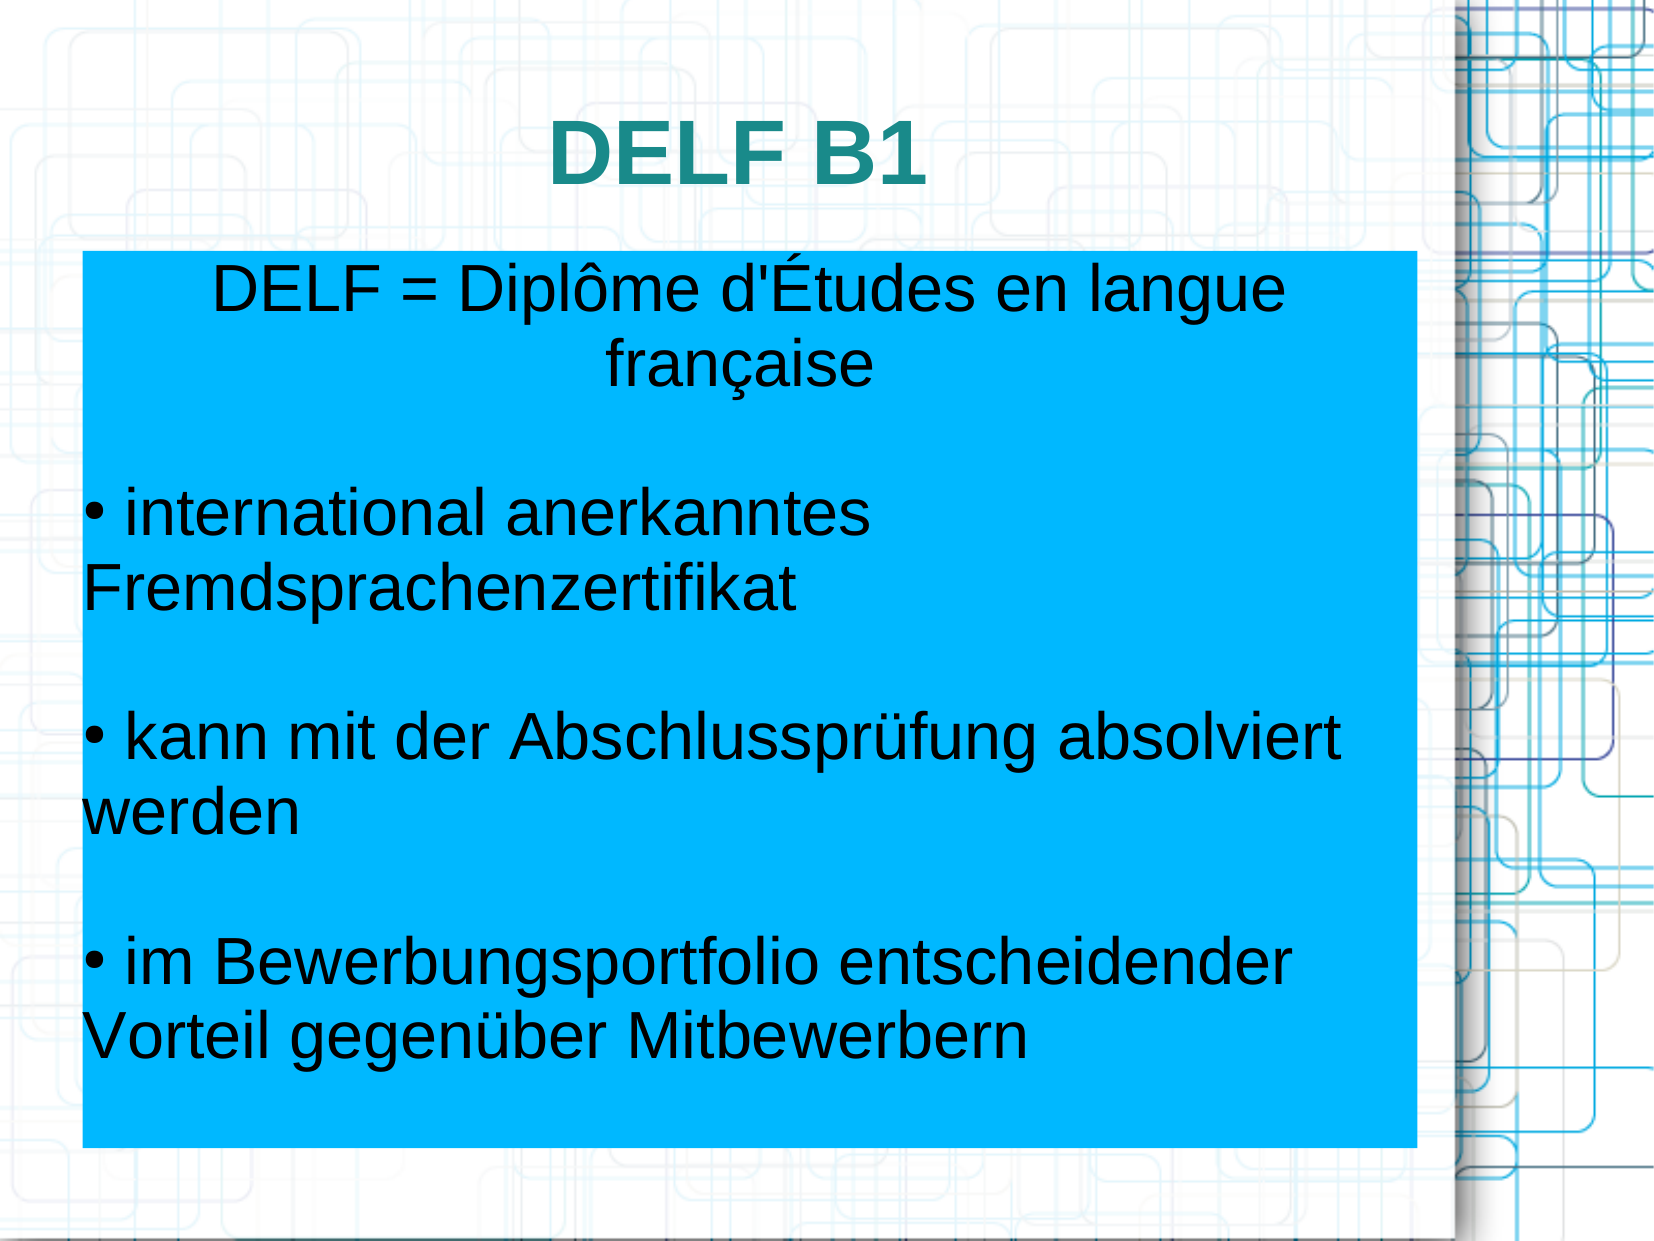

# DELF B1
DELF = Diplôme d'Études en langue française
 international anerkanntes Fremdsprachenzertifikat
 kann mit der Abschlussprüfung absolviert werden
 im Bewerbungsportfolio entscheidender Vorteil gegenüber Mitbewerbern